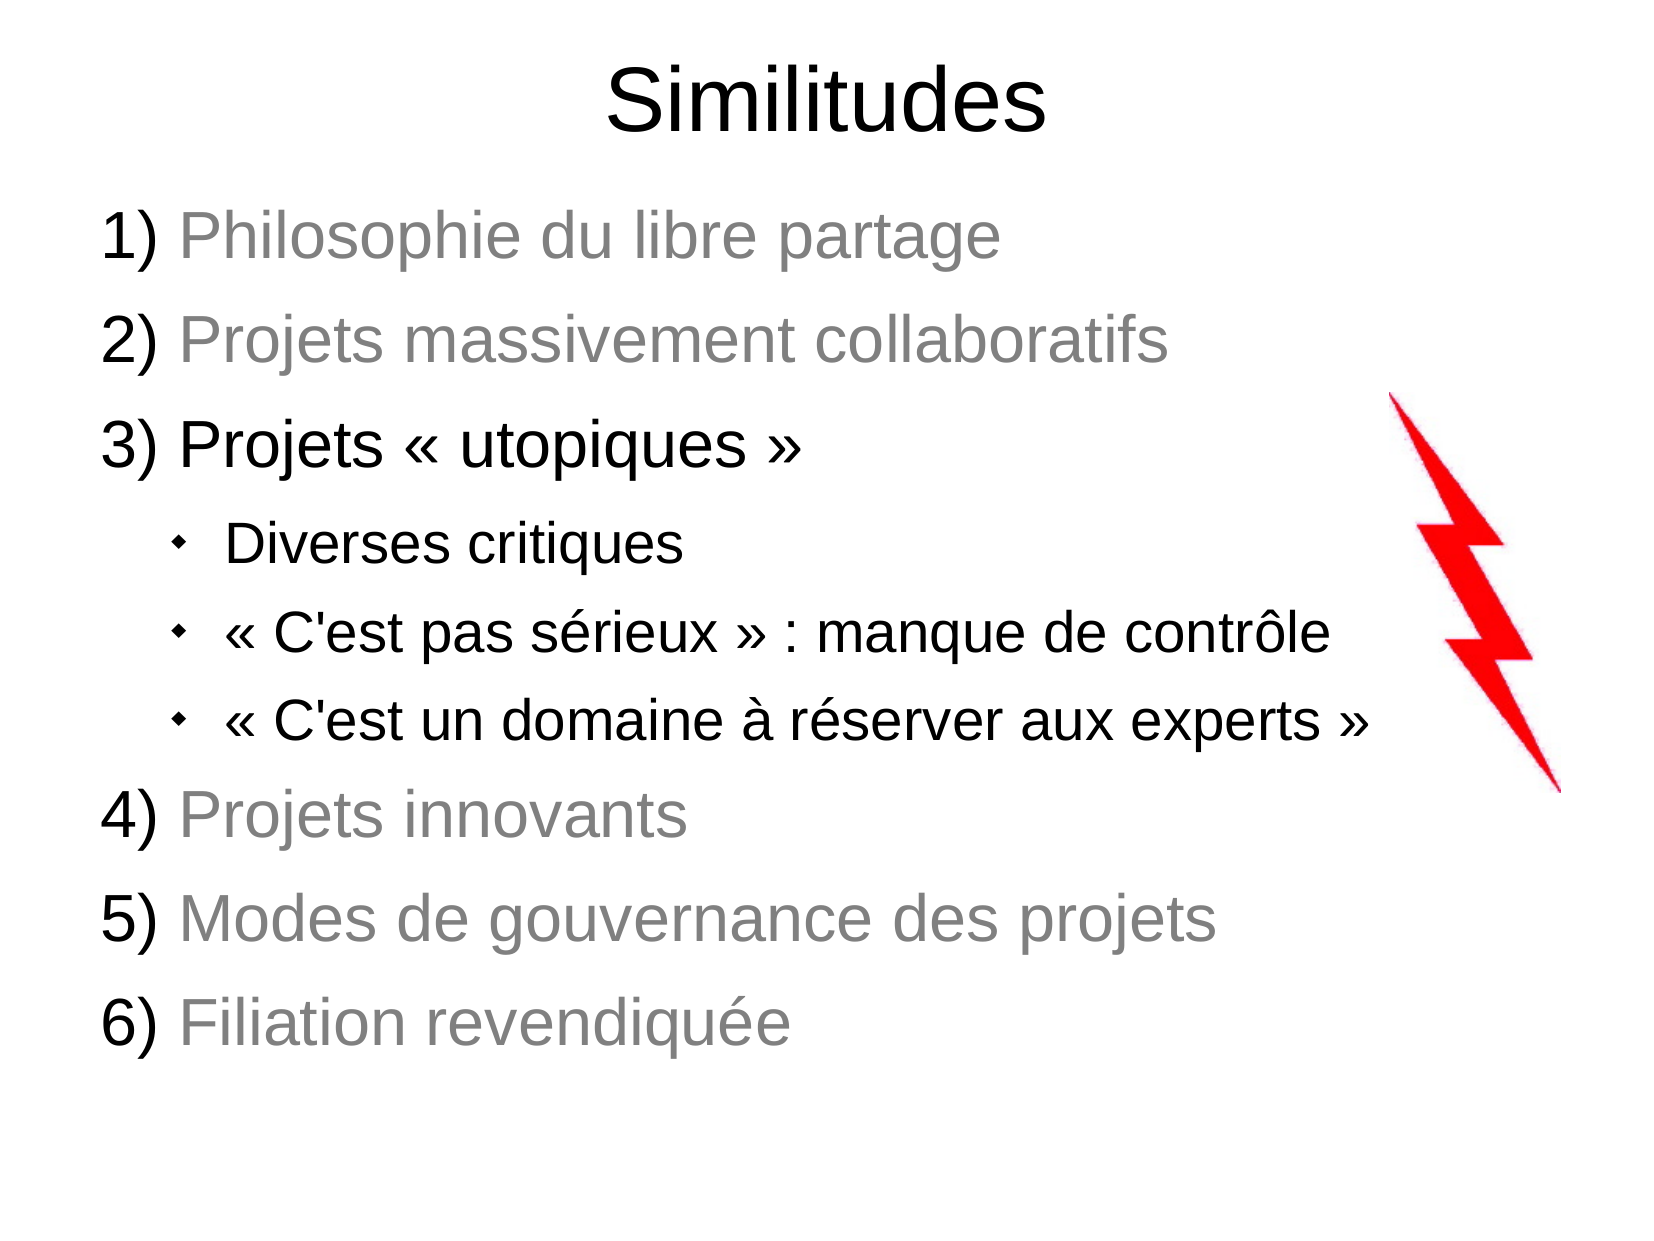

# Similitudes
Philosophie du libre partage
Projets massivement collaboratifs
Projets « utopiques »
Diverses critiques
« C'est pas sérieux » : manque de contrôle
« C'est un domaine à réserver aux experts »
Projets innovants
Modes de gouvernance des projets
Filiation revendiquée